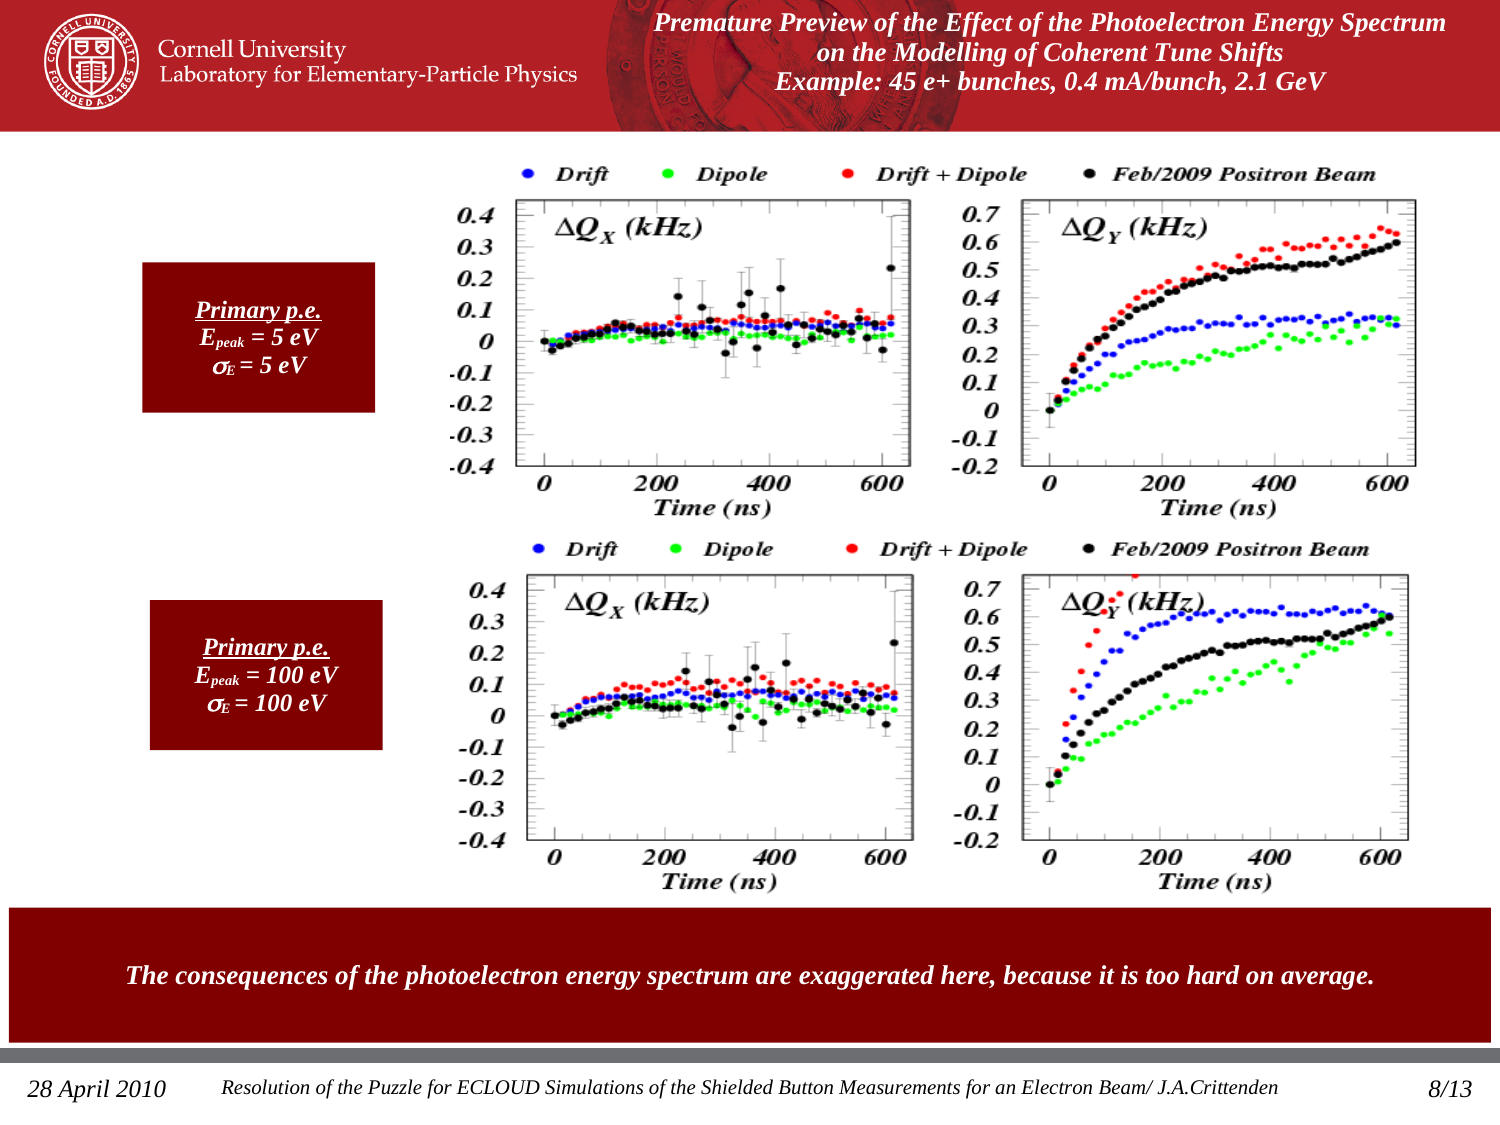

Premature Preview of the Effect of the Photoelectron Energy Spectrum
on the Modelling of Coherent Tune Shifts
Example: 45 e+ bunches, 0.4 mA/bunch, 2.1 GeV
Primary p.e.
Epeak = 5 eV
sE = 5 eV
Primary p.e.
Epeak = 100 eV
sE = 100 eV
The consequences of the photoelectron energy spectrum are exaggerated here, because it is too hard on average.